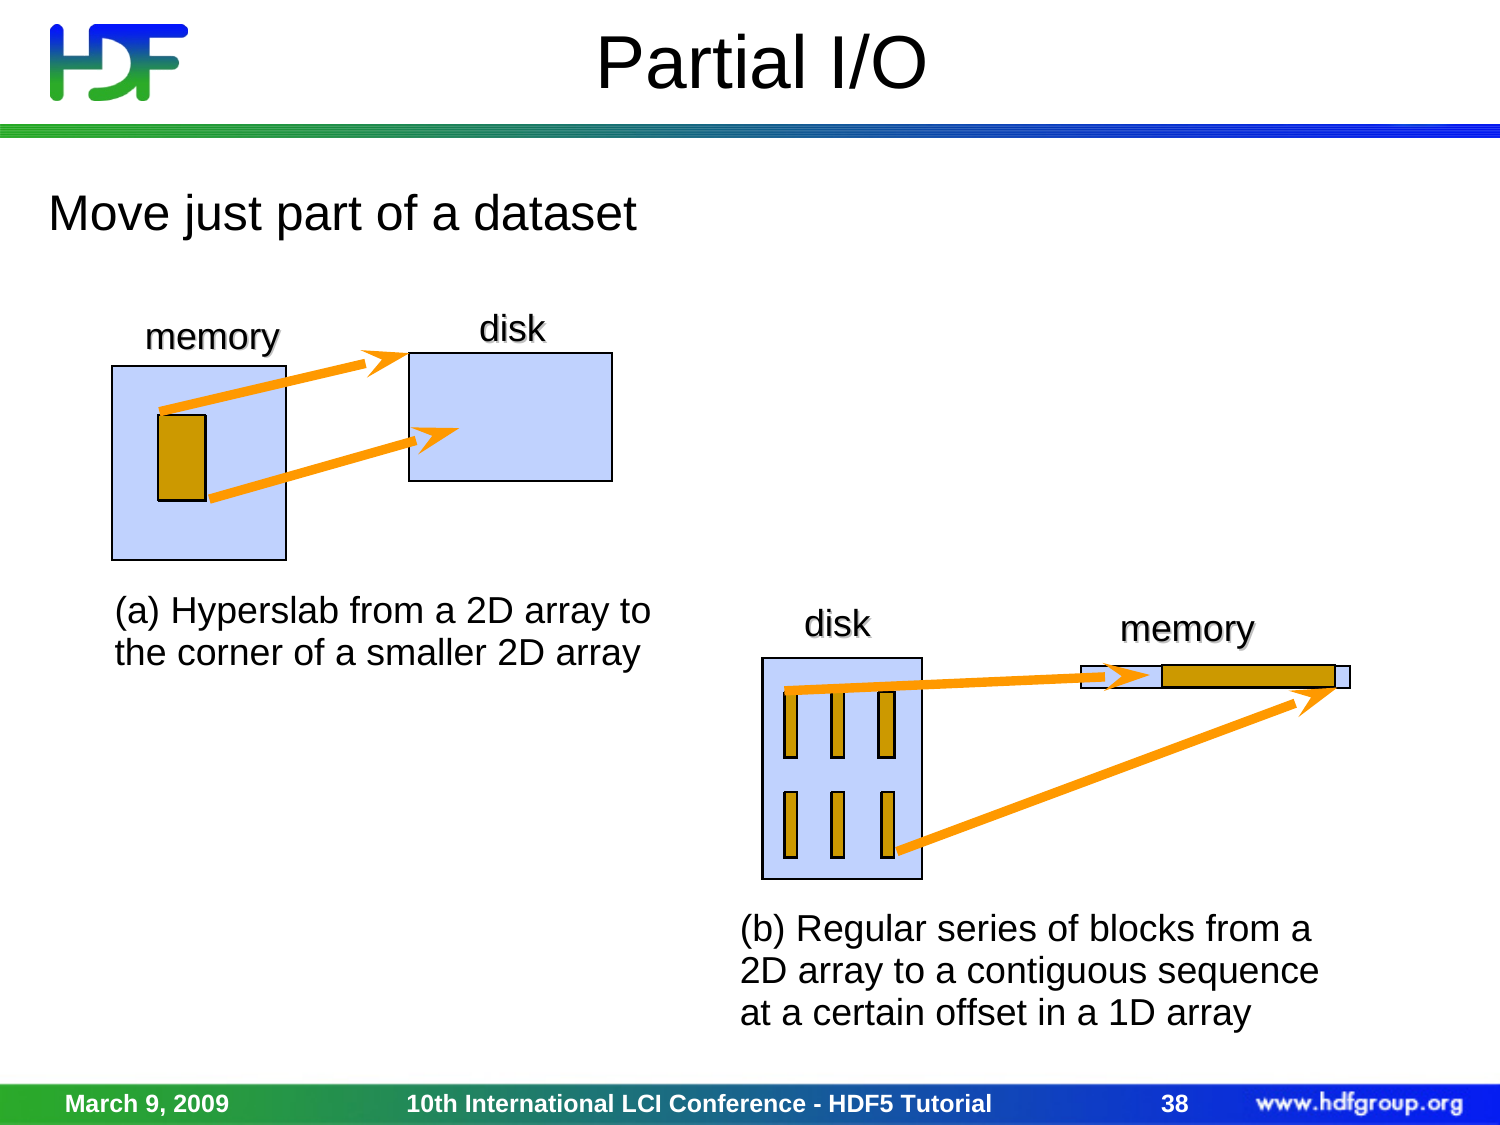

# Partial I/O
Move just part of a dataset
disk
memory
(a) Hyperslab from a 2D array to the corner of a smaller 2D array
disk
memory
(b) Regular series of blocks from a 2D array to a contiguous sequence at a certain offset in a 1D array
March 9, 2009
10th International LCI Conference - HDF5 Tutorial